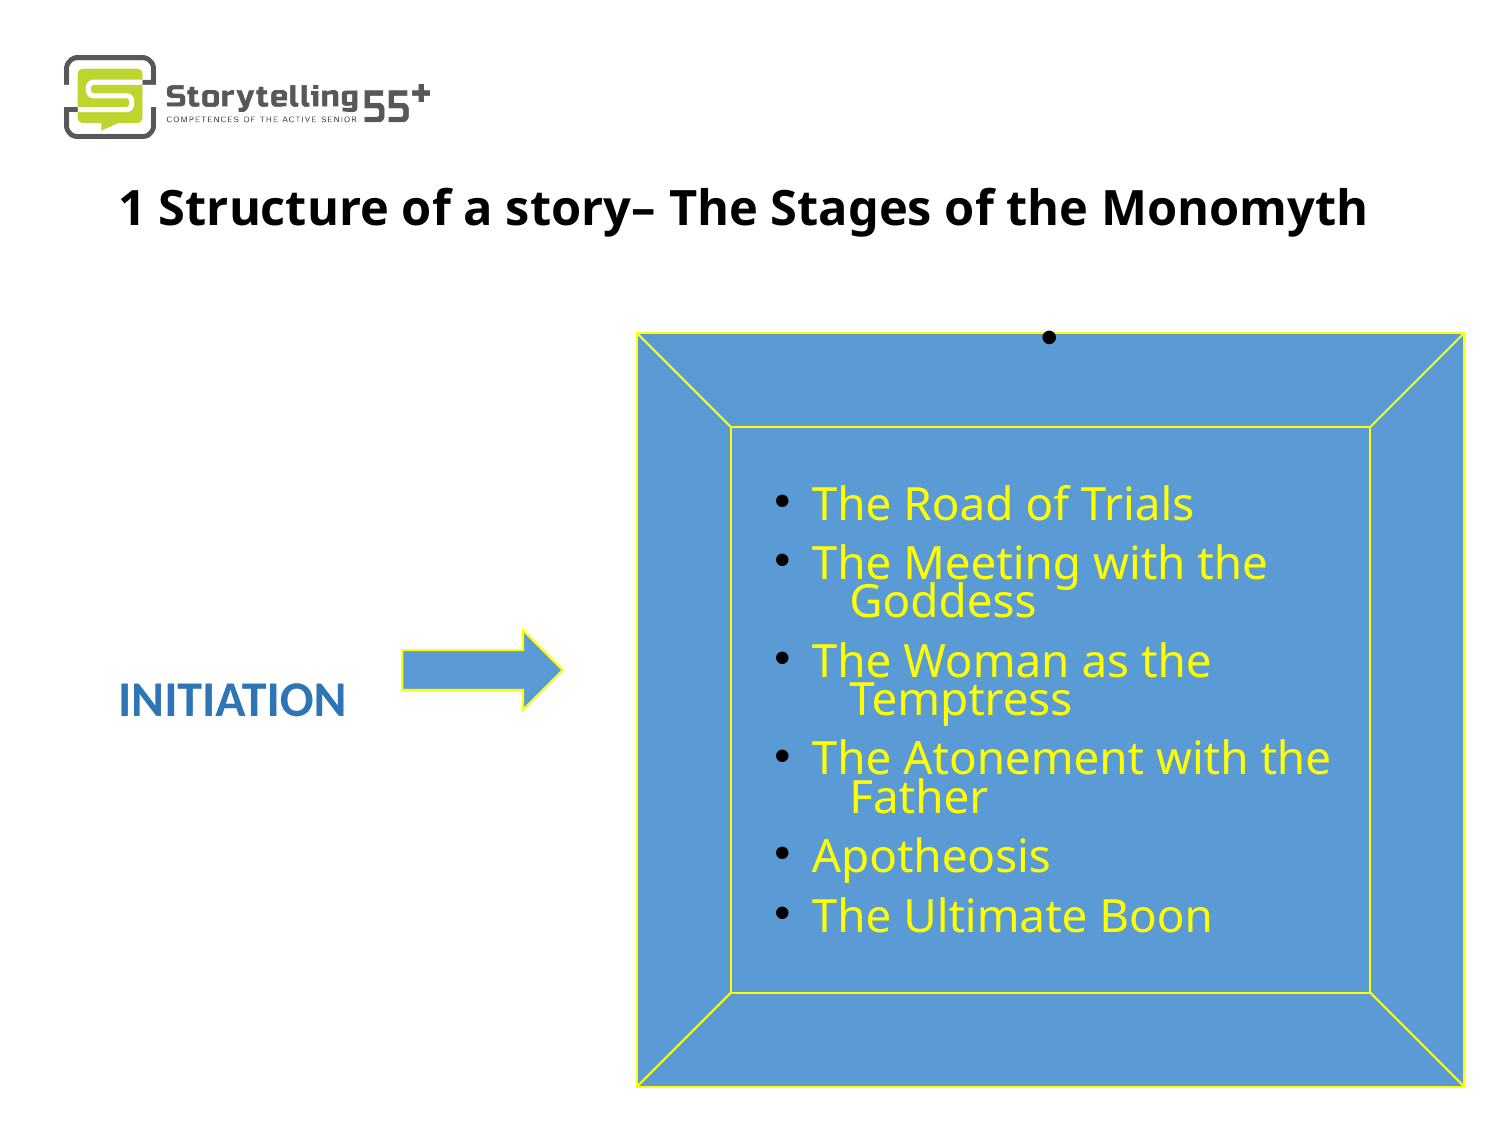

# 1 Structure of a story– The Stages of the Monomyth
INITIATION
The Road of Trials
The Meeting with the Goddess
The Woman as the Temptress
The Atonement with the Father
Apotheosis
The Ultimate Boon